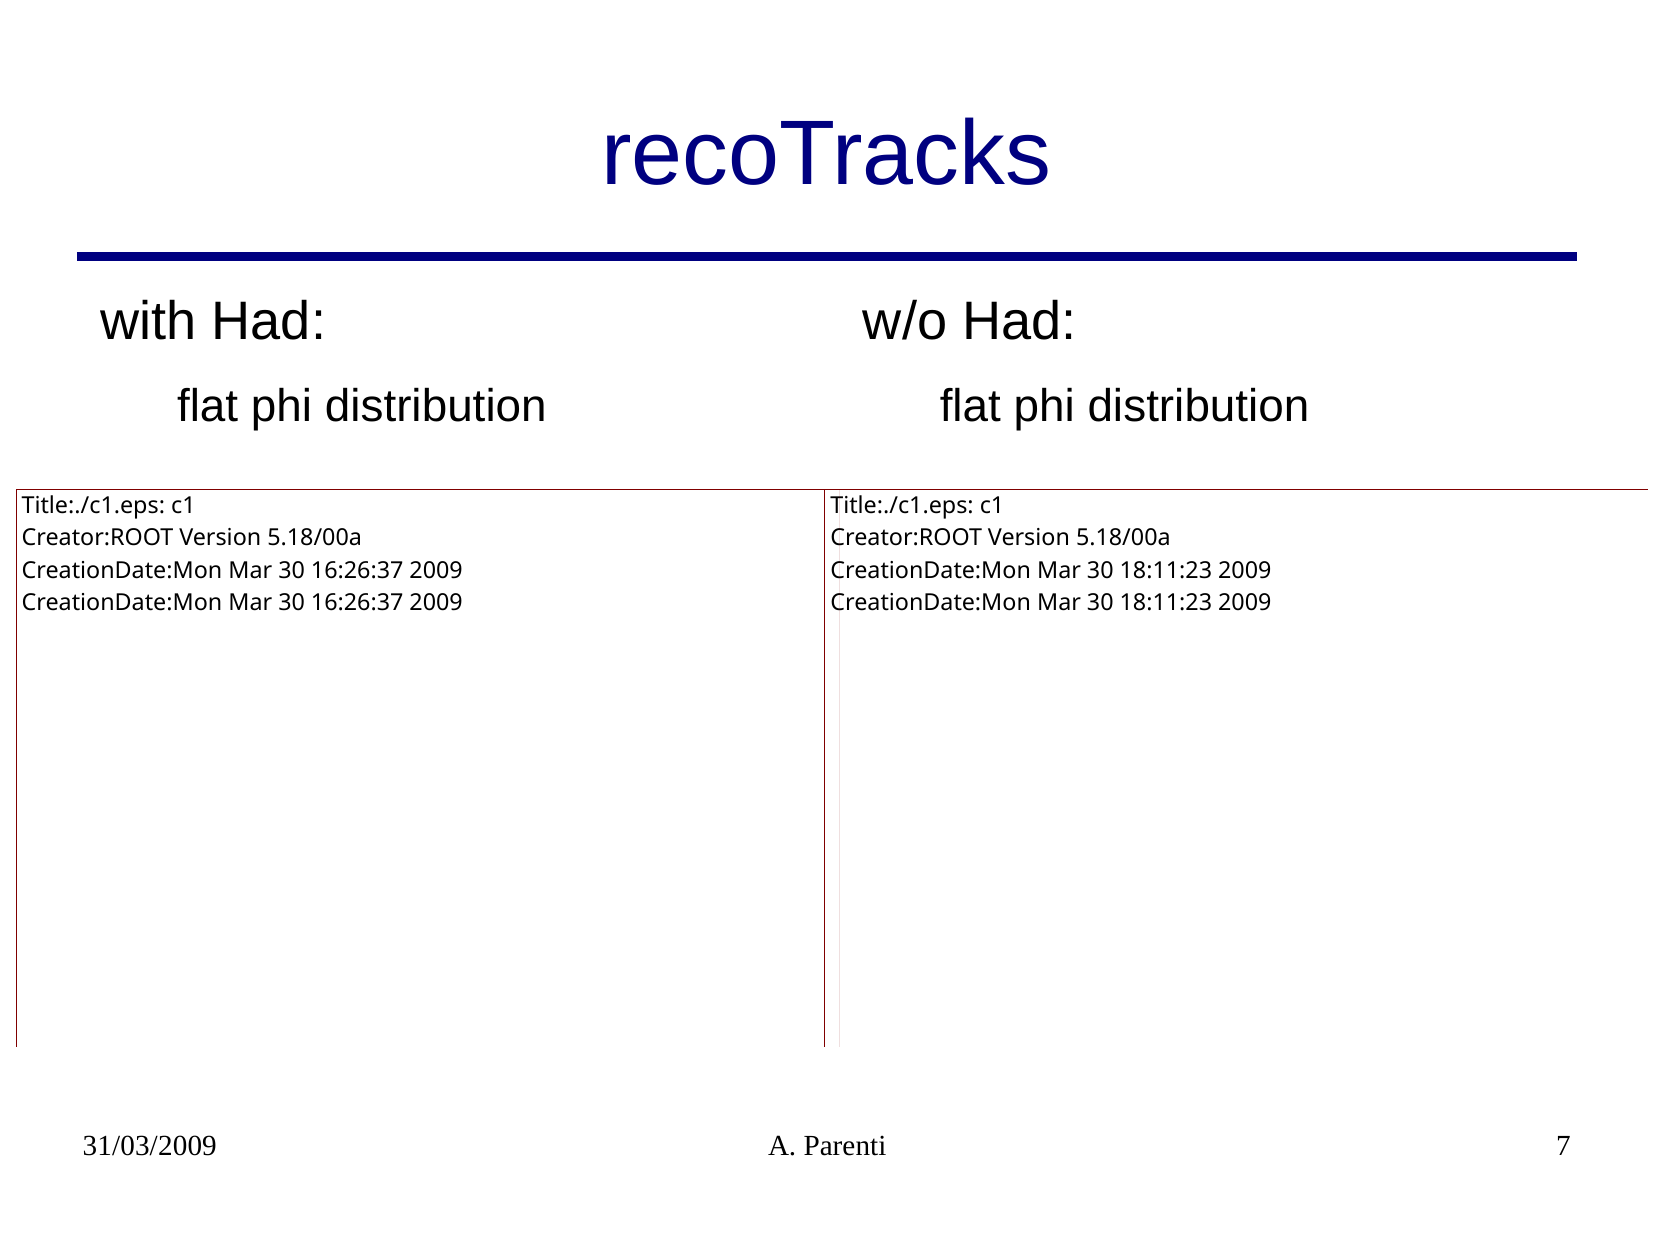

# recoTracks
with Had:
flat phi distribution
w/o Had:
flat phi distribution
7